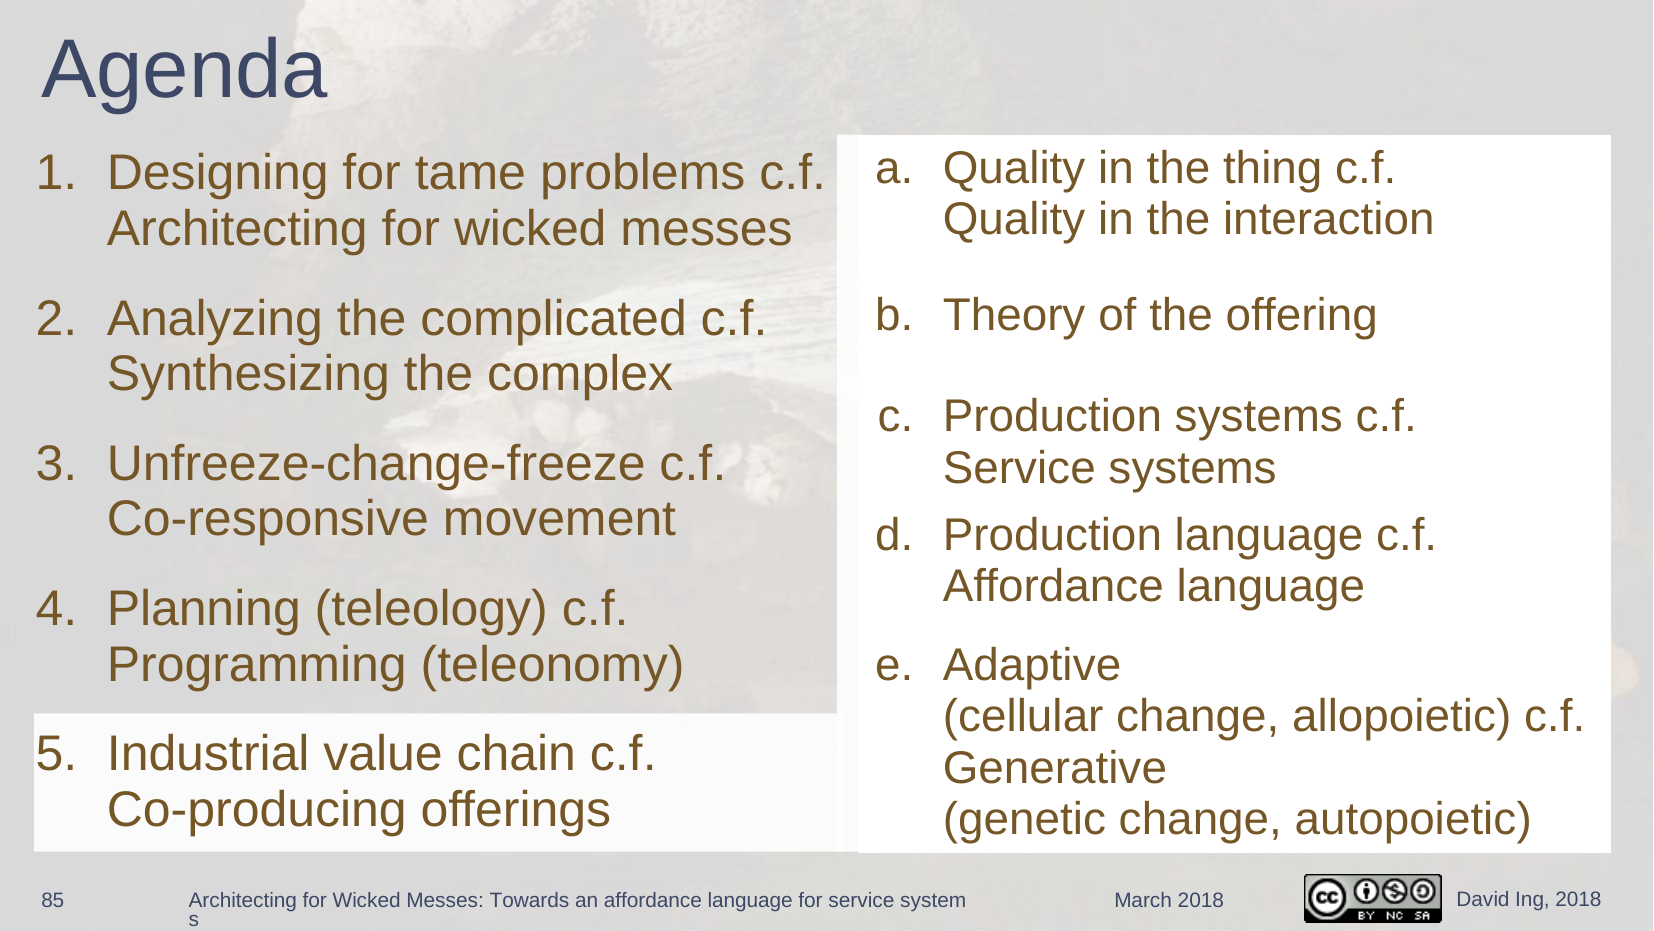

# Agenda
| a. | Quality in the thing c.f. Quality in the interaction |
| --- | --- |
| b. | Theory of the offering |
| c. | Production systems c.f. Service systems |
| d. | Production language c.f. Affordance language |
| e. | Adaptive (cellular change, allopoietic) c.f. Generative (genetic change, autopoietic) |
| 1. | Designing for tame problems c.f. Architecting for wicked messes |
| --- | --- |
| 2. | Analyzing the complicated c.f. Synthesizing the complex |
| 3. | Unfreeze-change-freeze c.f. Co-responsive movement |
| 4. | Planning (teleology) c.f. Programming (teleonomy) |
| 5. | Industrial value chain c.f. Co-producing offerings |
Architecting for Wicked Messes: Towards an affordance language for service systems
March 2018
85